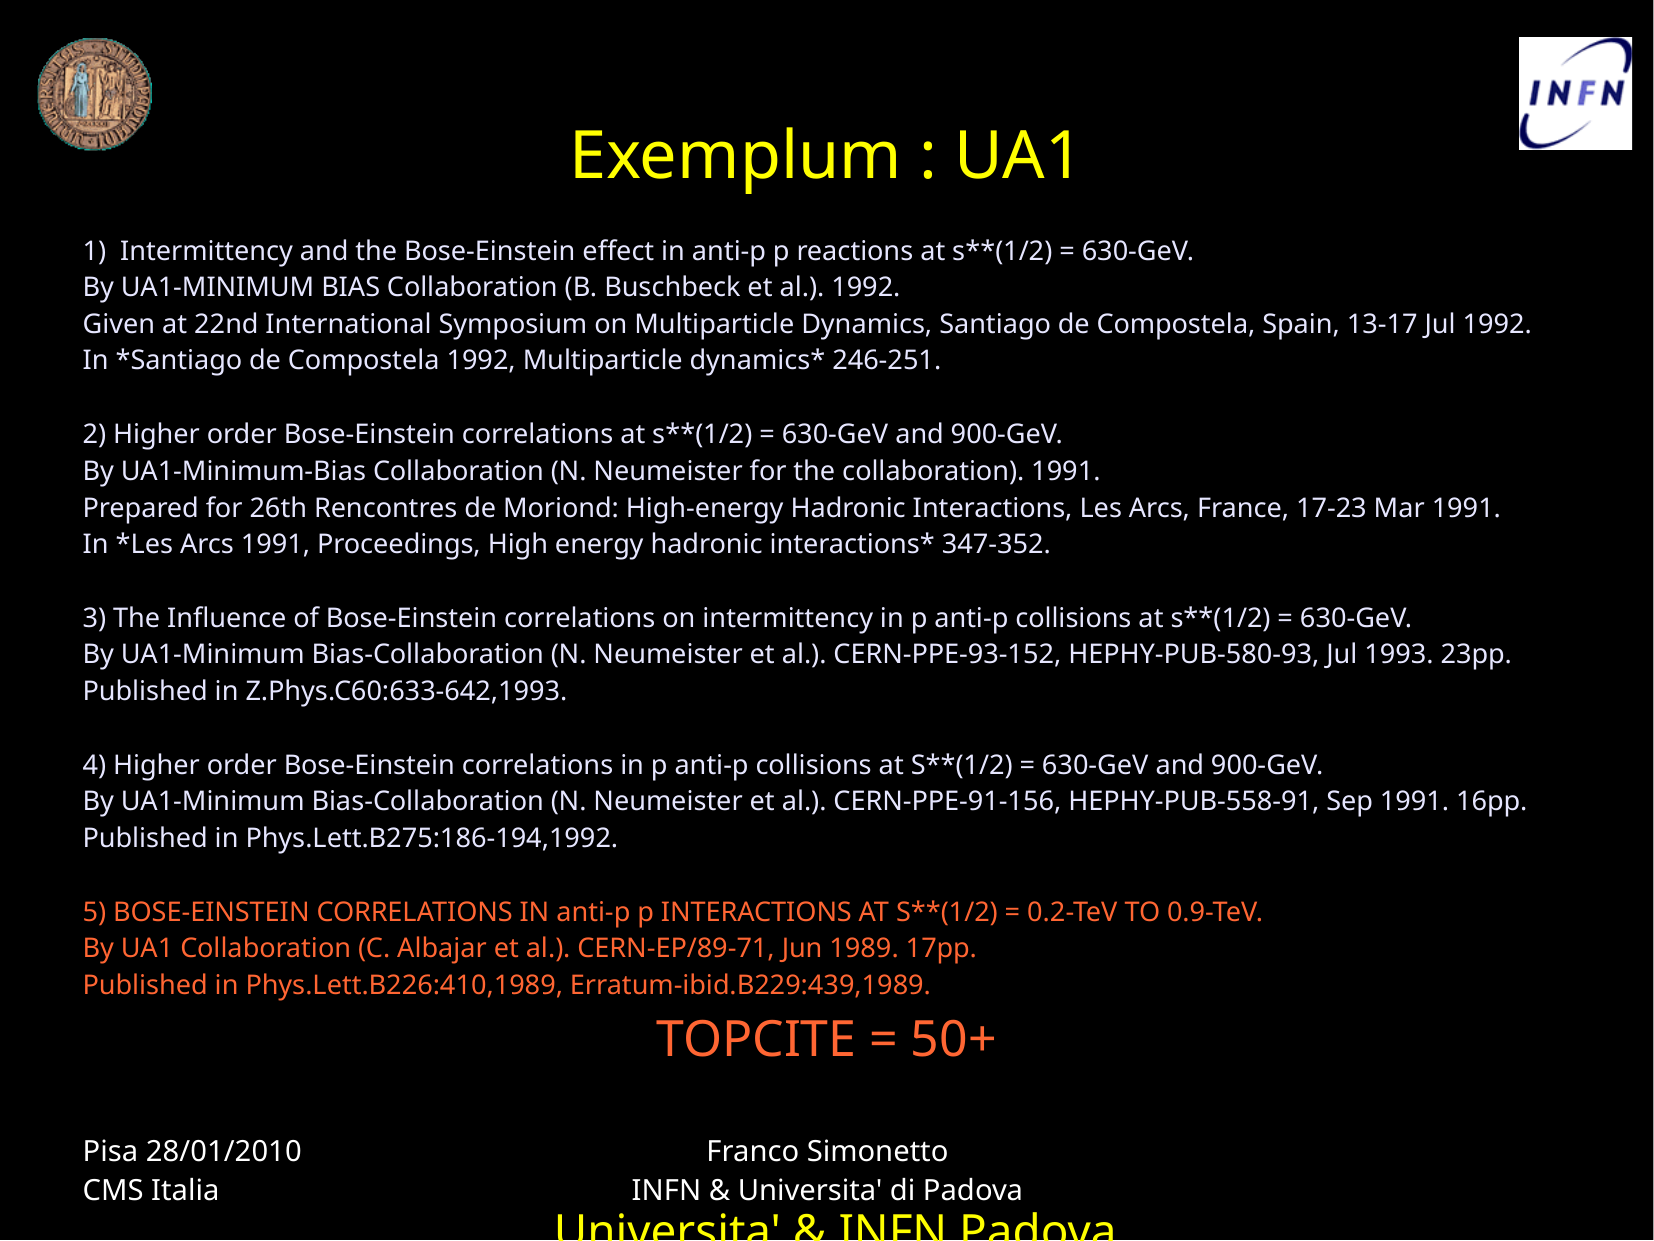

# Exemplum : UA1
1) Intermittency and the Bose-Einstein effect in anti-p p reactions at s**(1/2) = 630-GeV.
By UA1-MINIMUM BIAS Collaboration (B. Buschbeck et al.). 1992.
Given at 22nd International Symposium on Multiparticle Dynamics, Santiago de Compostela, Spain, 13-17 Jul 1992.
In *Santiago de Compostela 1992, Multiparticle dynamics* 246-251.
2) Higher order Bose-Einstein correlations at s**(1/2) = 630-GeV and 900-GeV.
By UA1-Minimum-Bias Collaboration (N. Neumeister for the collaboration). 1991.
Prepared for 26th Rencontres de Moriond: High-energy Hadronic Interactions, Les Arcs, France, 17-23 Mar 1991.
In *Les Arcs 1991, Proceedings, High energy hadronic interactions* 347-352.
3) The Influence of Bose-Einstein correlations on intermittency in p anti-p collisions at s**(1/2) = 630-GeV.
By UA1-Minimum Bias-Collaboration (N. Neumeister et al.). CERN-PPE-93-152, HEPHY-PUB-580-93, Jul 1993. 23pp.
Published in Z.Phys.C60:633-642,1993.
4) Higher order Bose-Einstein correlations in p anti-p collisions at S**(1/2) = 630-GeV and 900-GeV.
By UA1-Minimum Bias-Collaboration (N. Neumeister et al.). CERN-PPE-91-156, HEPHY-PUB-558-91, Sep 1991. 16pp.
Published in Phys.Lett.B275:186-194,1992.
5) BOSE-EINSTEIN CORRELATIONS IN anti-p p INTERACTIONS AT S**(1/2) = 0.2-TeV TO 0.9-TeV.
By UA1 Collaboration (C. Albajar et al.). CERN-EP/89-71, Jun 1989. 17pp.
Published in Phys.Lett.B226:410,1989, Erratum-ibid.B229:439,1989.
TOPCITE = 50+